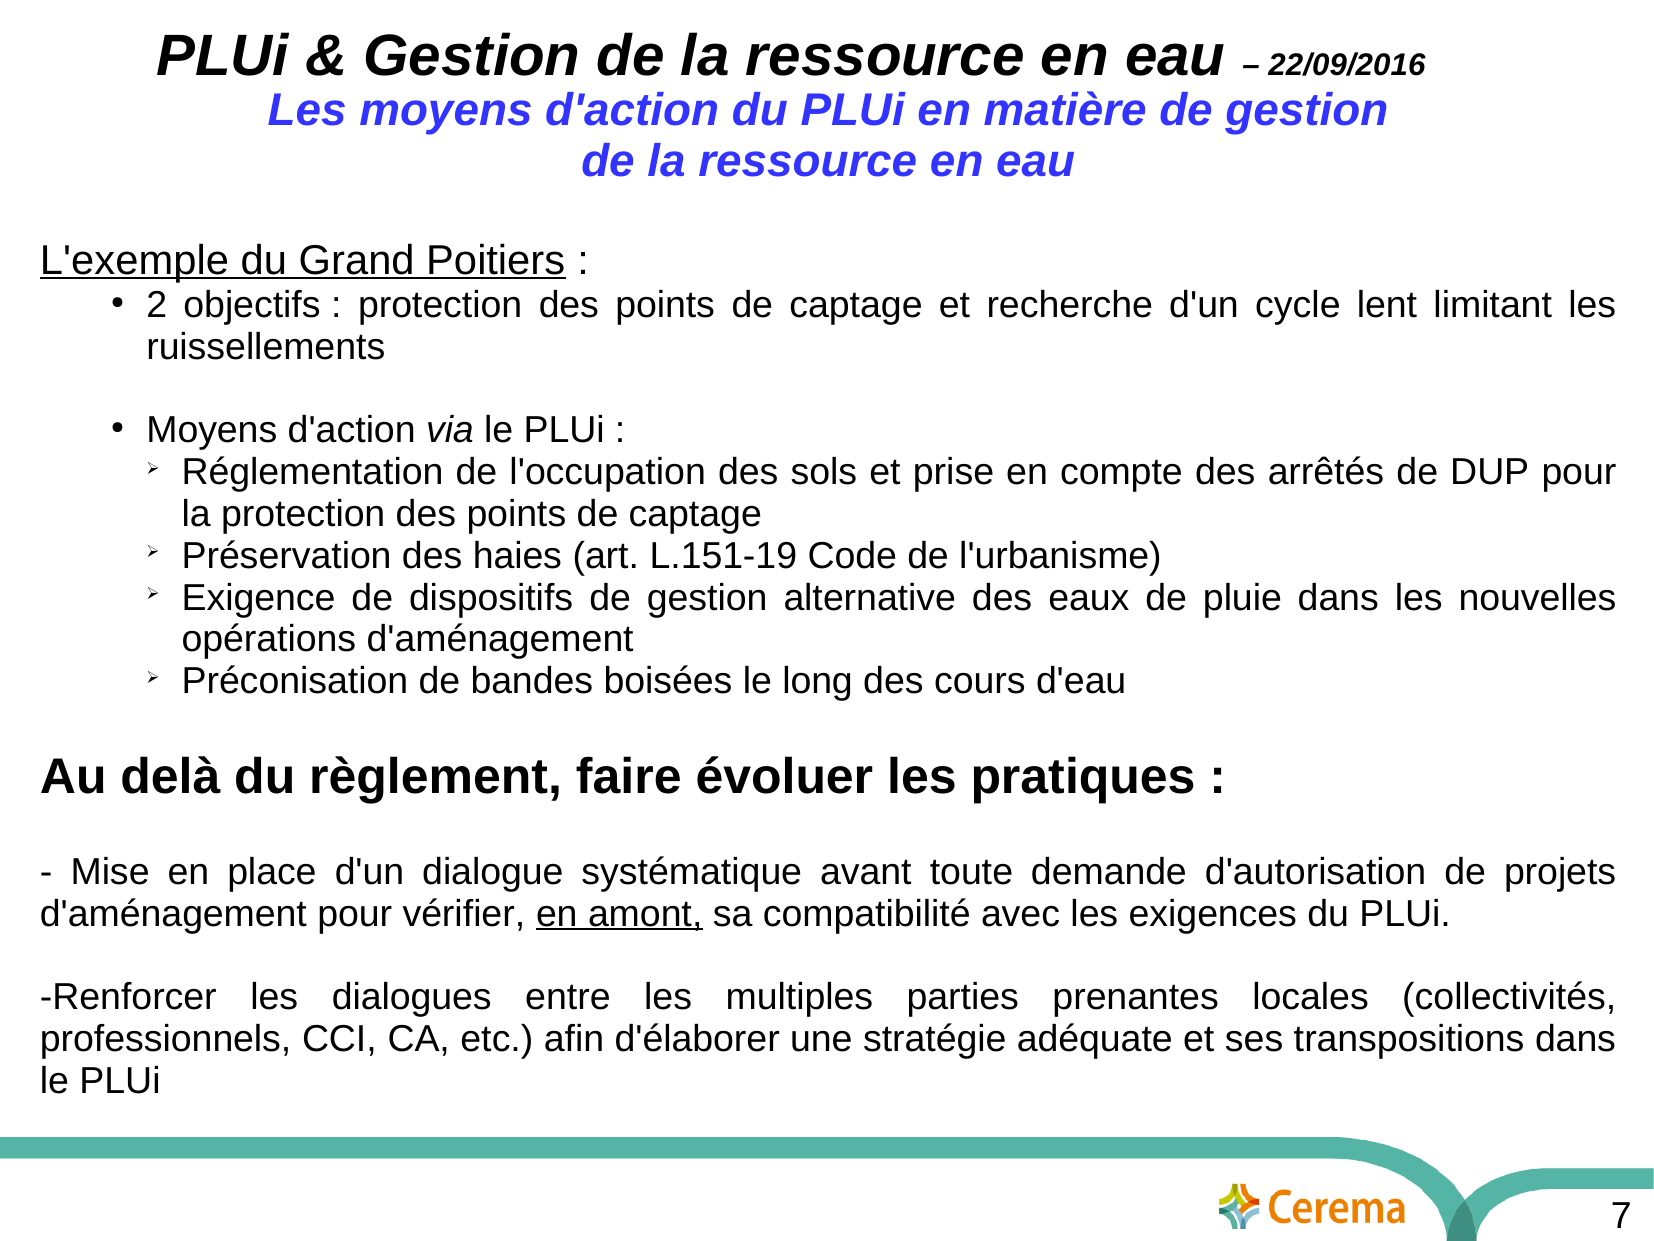

# PLUi & Gestion de la ressource en eau – 22/09/2016
Les moyens d'action du PLUi en matière de gestion
de la ressource en eau
L'exemple du Grand Poitiers :
2 objectifs : protection des points de captage et recherche d'un cycle lent limitant les ruissellements
Moyens d'action via le PLUi :
Réglementation de l'occupation des sols et prise en compte des arrêtés de DUP pour la protection des points de captage
Préservation des haies (art. L.151-19 Code de l'urbanisme)
Exigence de dispositifs de gestion alternative des eaux de pluie dans les nouvelles opérations d'aménagement
Préconisation de bandes boisées le long des cours d'eau
Au delà du règlement, faire évoluer les pratiques :
- Mise en place d'un dialogue systématique avant toute demande d'autorisation de projets d'aménagement pour vérifier, en amont, sa compatibilité avec les exigences du PLUi.
-Renforcer les dialogues entre les multiples parties prenantes locales (collectivités, professionnels, CCI, CA, etc.) afin d'élaborer une stratégie adéquate et ses transpositions dans le PLUi